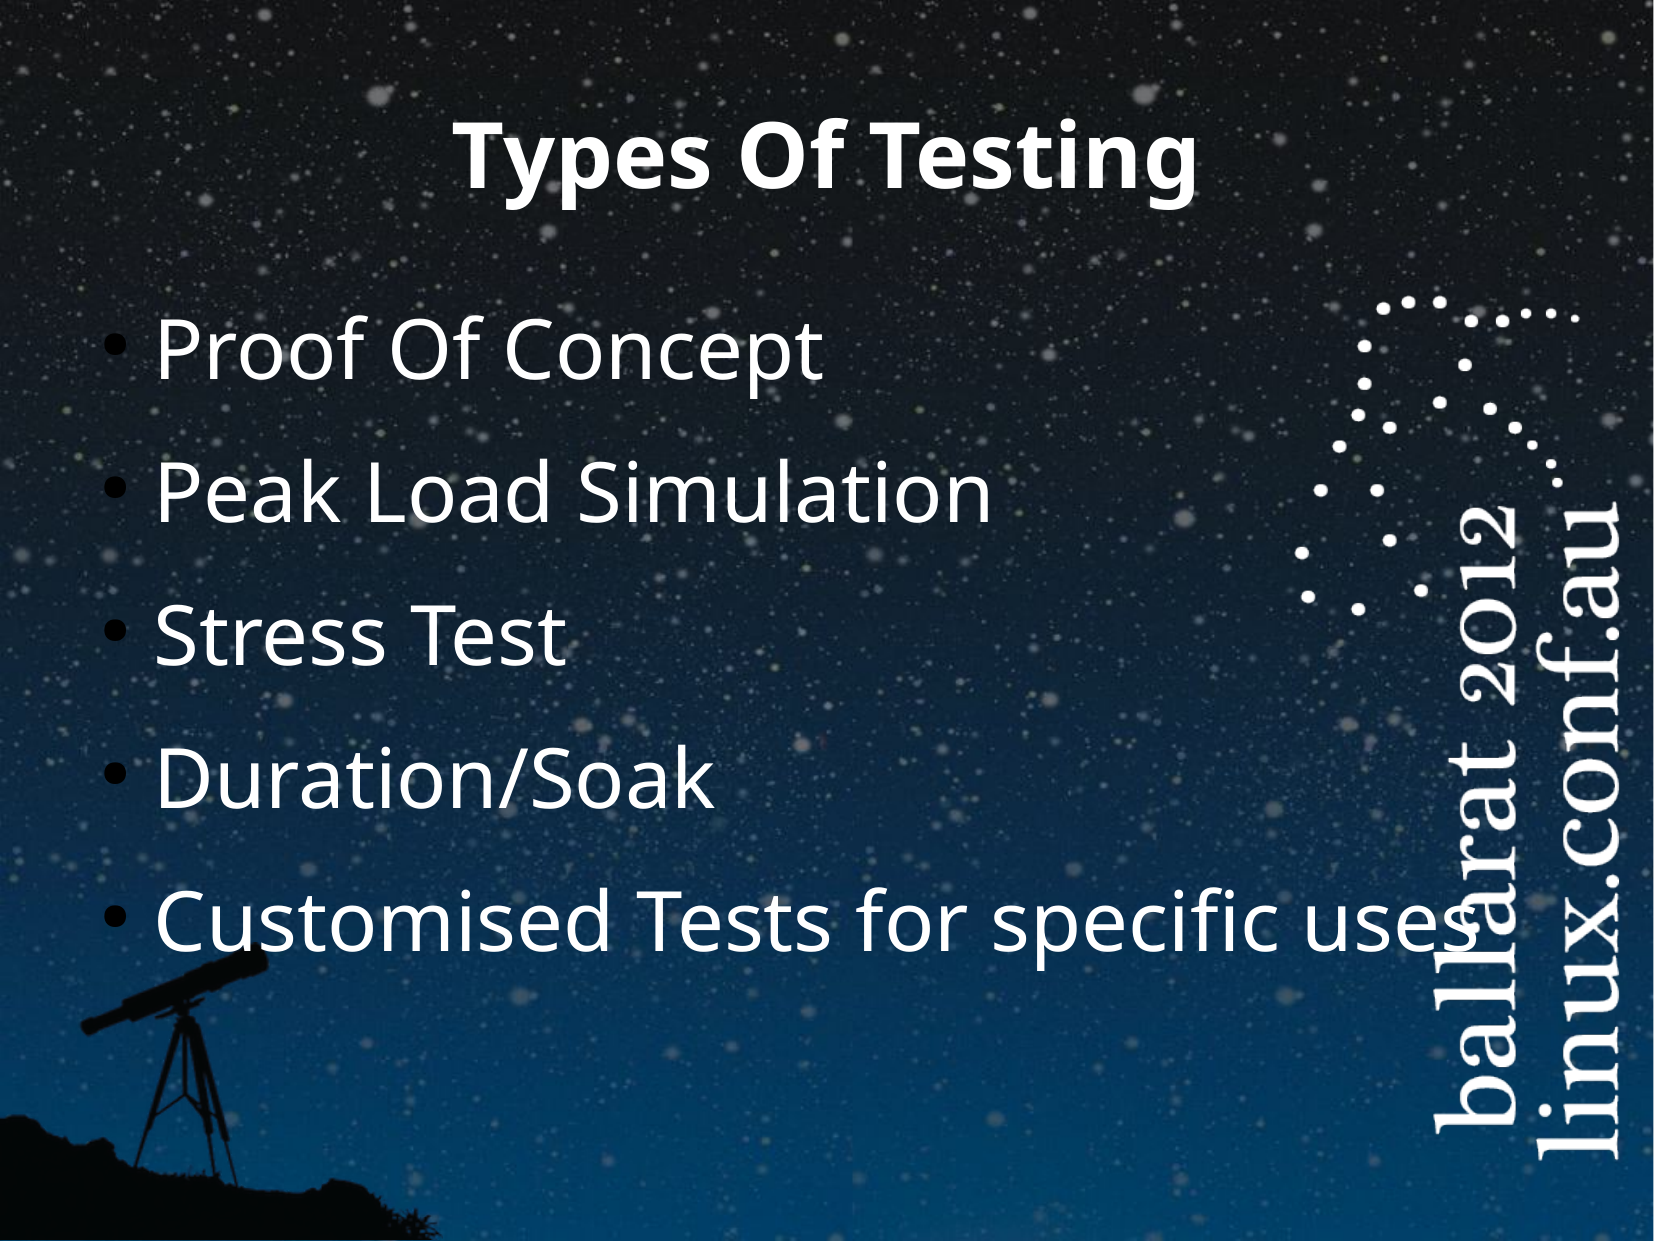

# Types Of Testing
Proof Of Concept
Peak Load Simulation
Stress Test
Duration/Soak
Customised Tests for specific uses